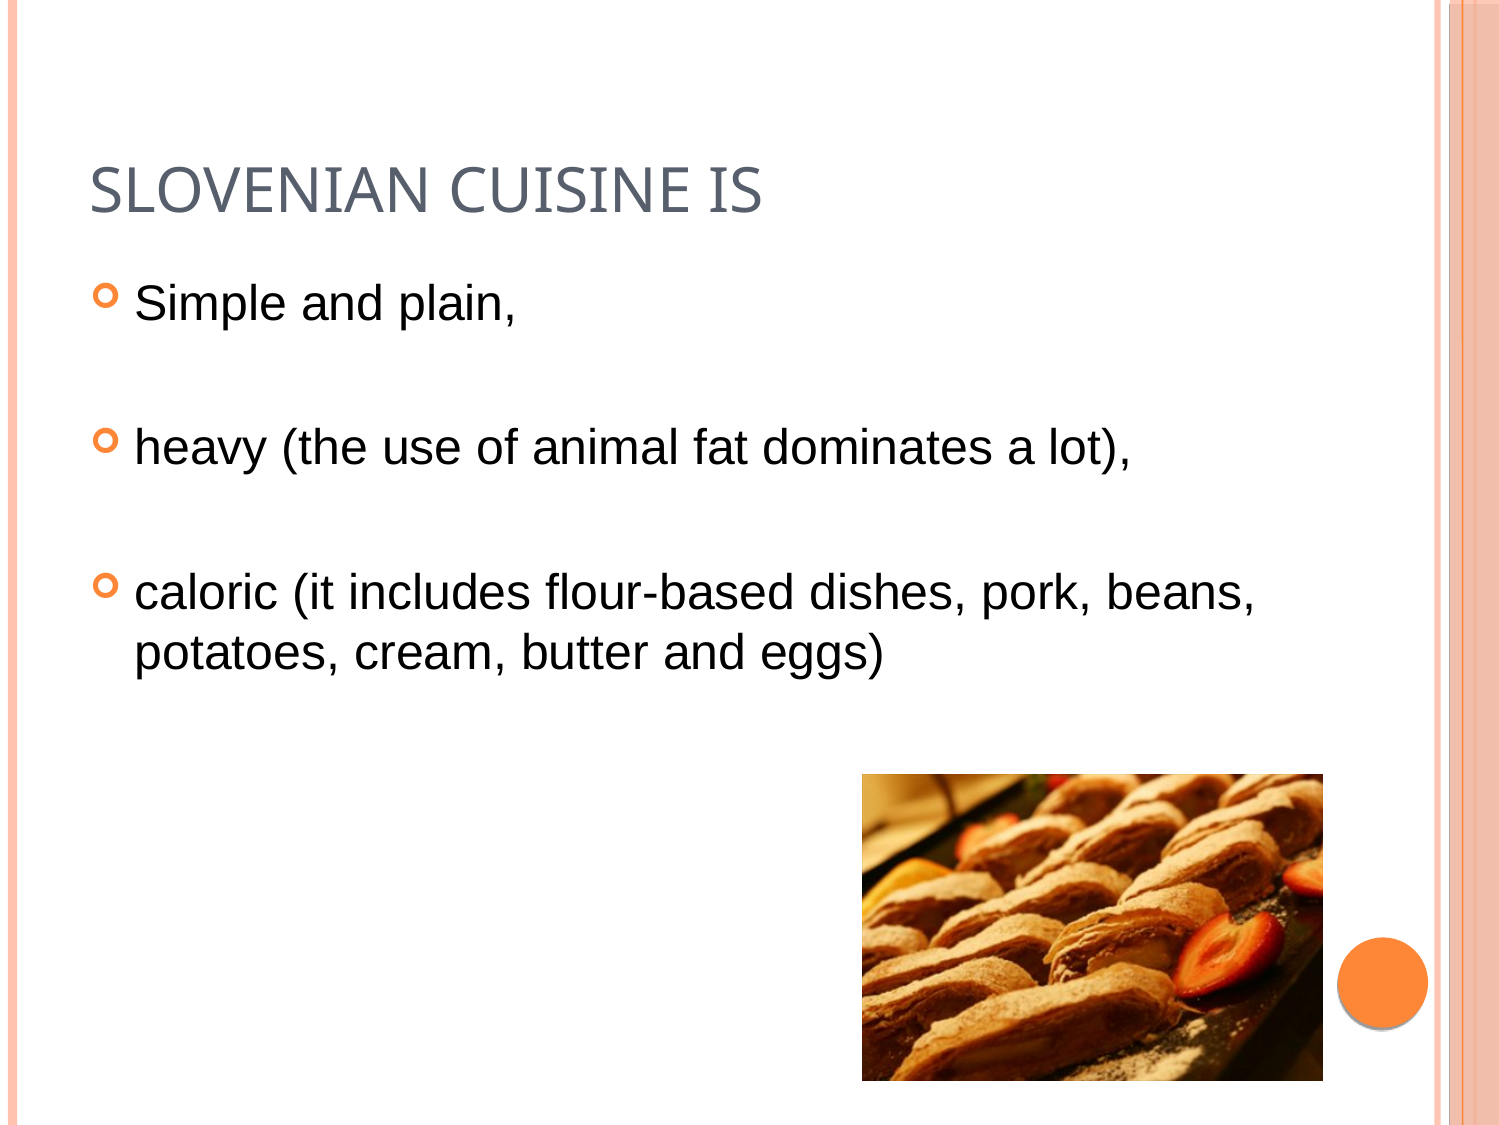

# SLOVENIAN CUISINE IS
Simple and plain,
heavy (the use of animal fat dominates a lot),
caloric (it includes flour-based dishes, pork, beans, potatoes, cream, butter and eggs)